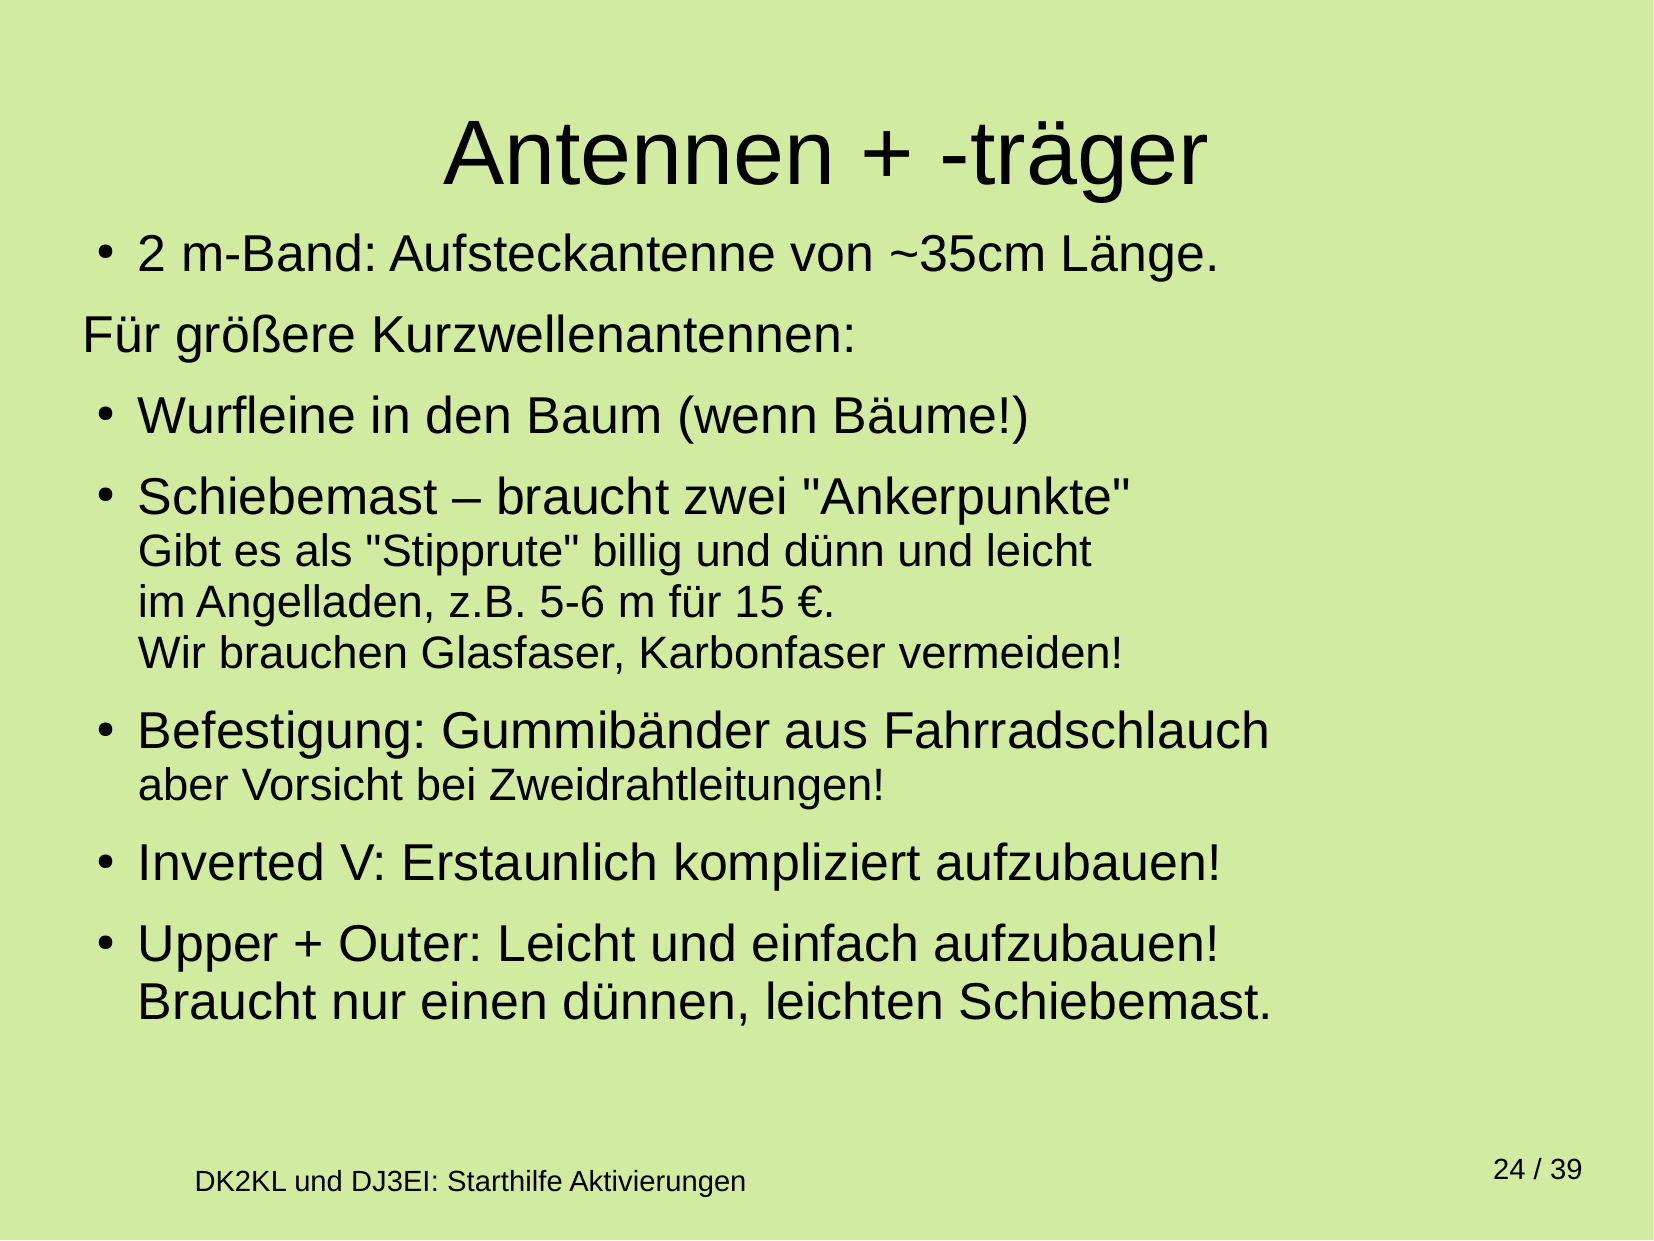

# Antennen + -träger
2 m-Band: Aufsteckantenne von ~35cm Länge.
Für größere Kurzwellenantennen:
Wurfleine in den Baum (wenn Bäume!)
Schiebemast – braucht zwei "Ankerpunkte"
Gibt es als "Stipprute" billig und dünn und leicht
im Angelladen, z.B. 5-6 m für 15 €.
Wir brauchen Glasfaser, Karbonfaser vermeiden!
Befestigung: Gummibänder aus Fahrradschlauch
aber Vorsicht bei Zweidrahtleitungen!
Inverted V: Erstaunlich kompliziert aufzubauen!
Upper + Outer: Leicht und einfach aufzubauen!
Braucht nur einen dünnen, leichten Schiebemast.